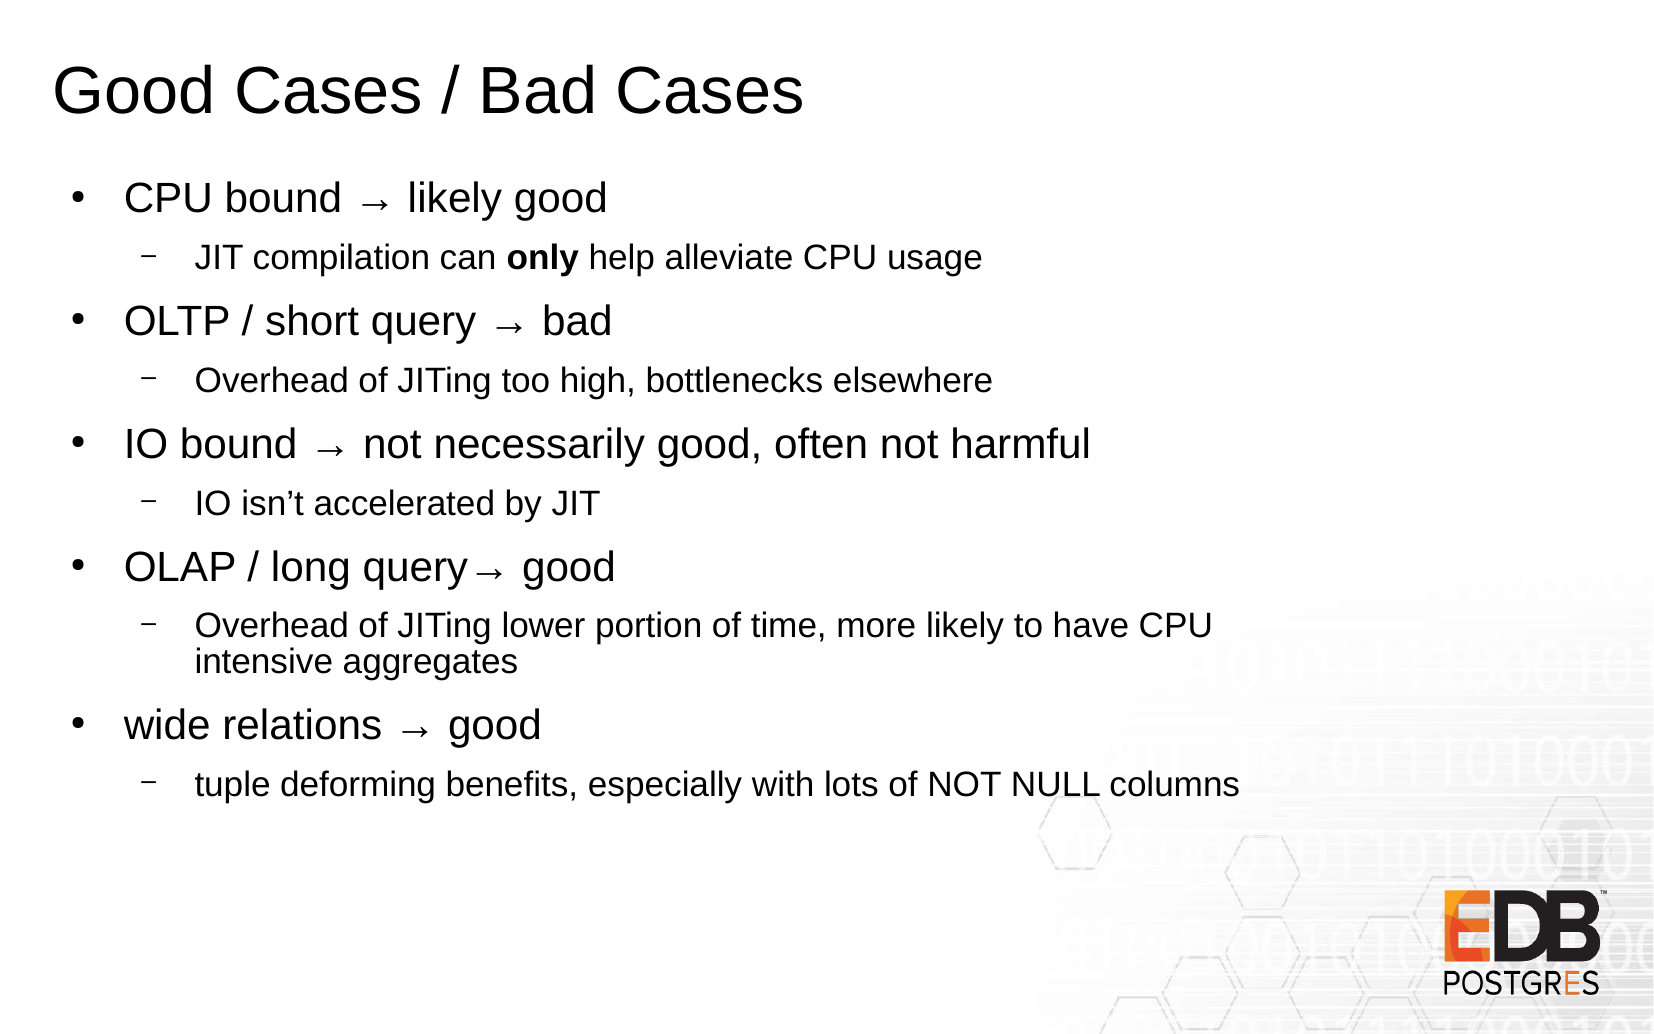

# Good Cases / Bad Cases
CPU bound → likely good
JIT compilation can only help alleviate CPU usage
OLTP / short query → bad
Overhead of JITing too high, bottlenecks elsewhere
IO bound → not necessarily good, often not harmful
IO isn’t accelerated by JIT
OLAP / long query→ good
Overhead of JITing lower portion of time, more likely to have CPU intensive aggregates
wide relations → good
tuple deforming benefits, especially with lots of NOT NULL columns